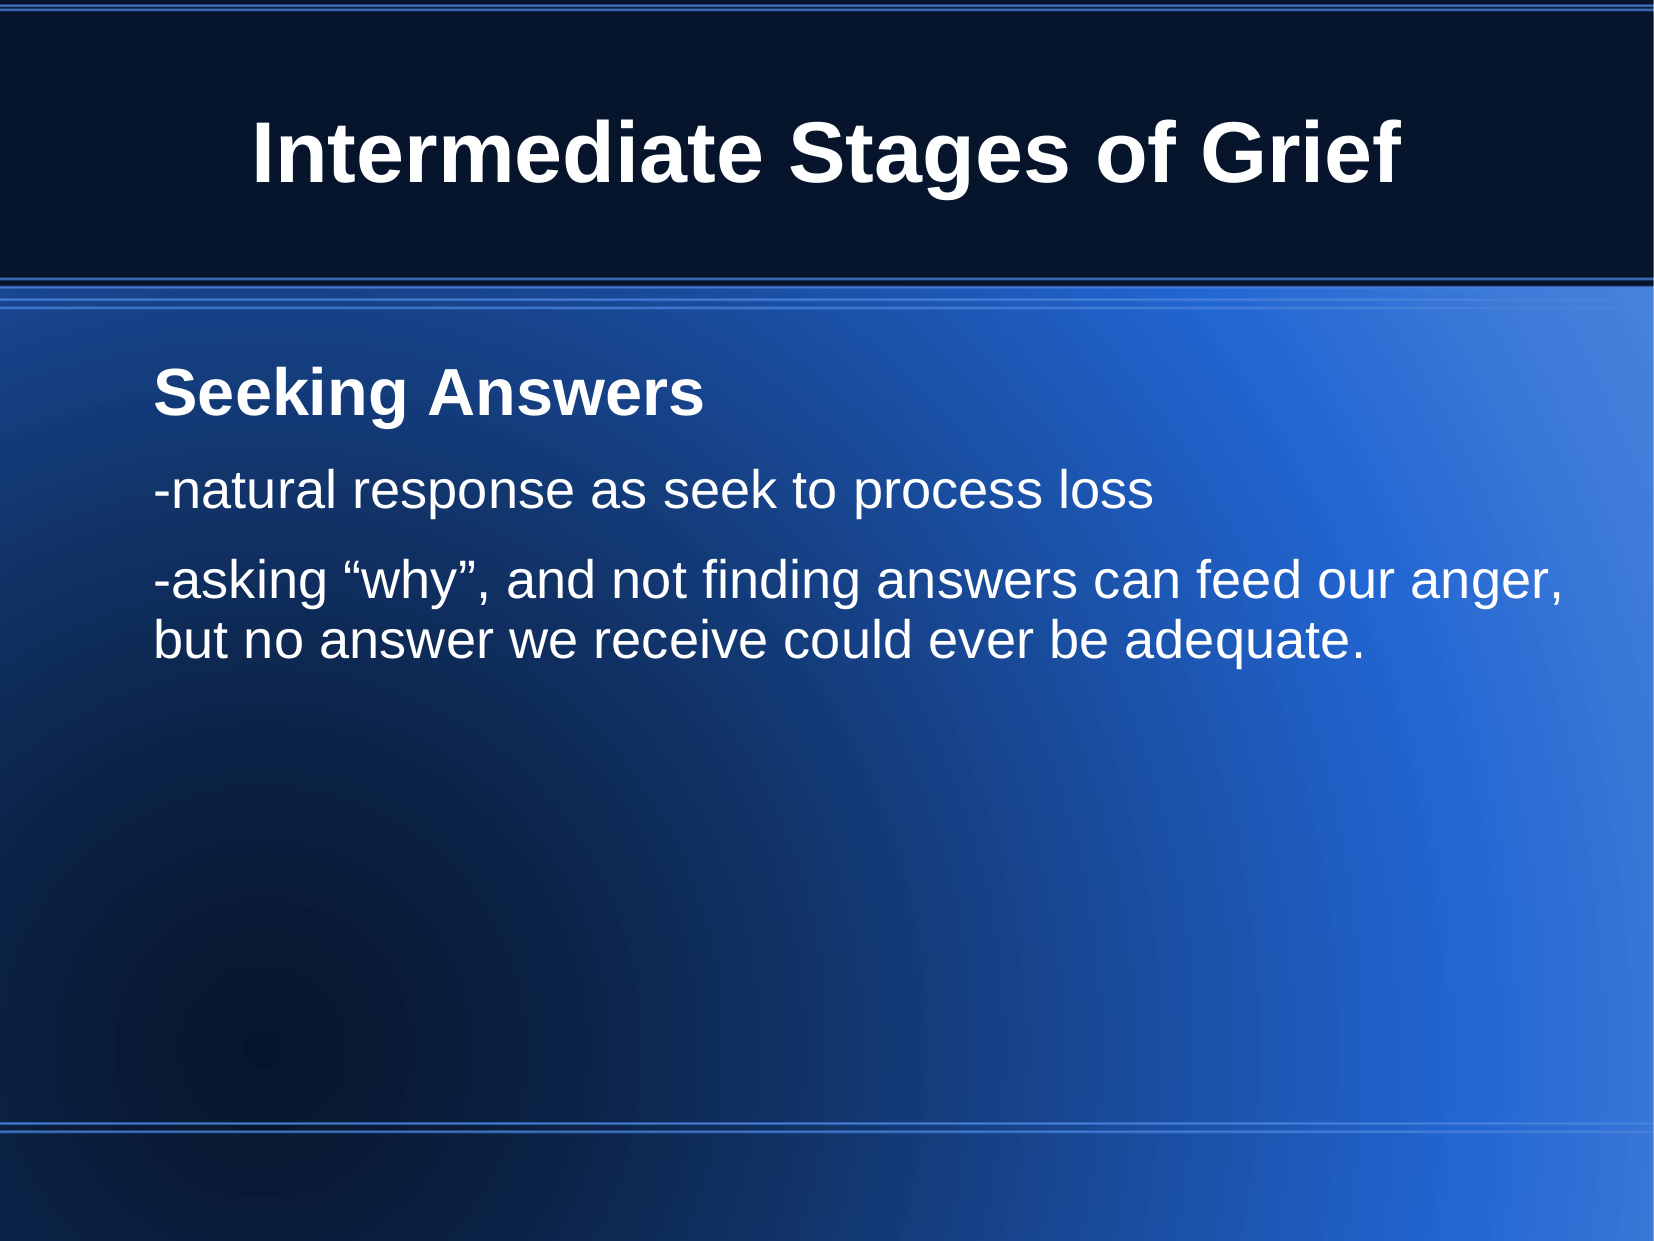

# Intermediate Stages of Grief
Seeking Answers
-natural response as seek to process loss
-asking “why”, and not finding answers can feed our anger, but no answer we receive could ever be adequate.